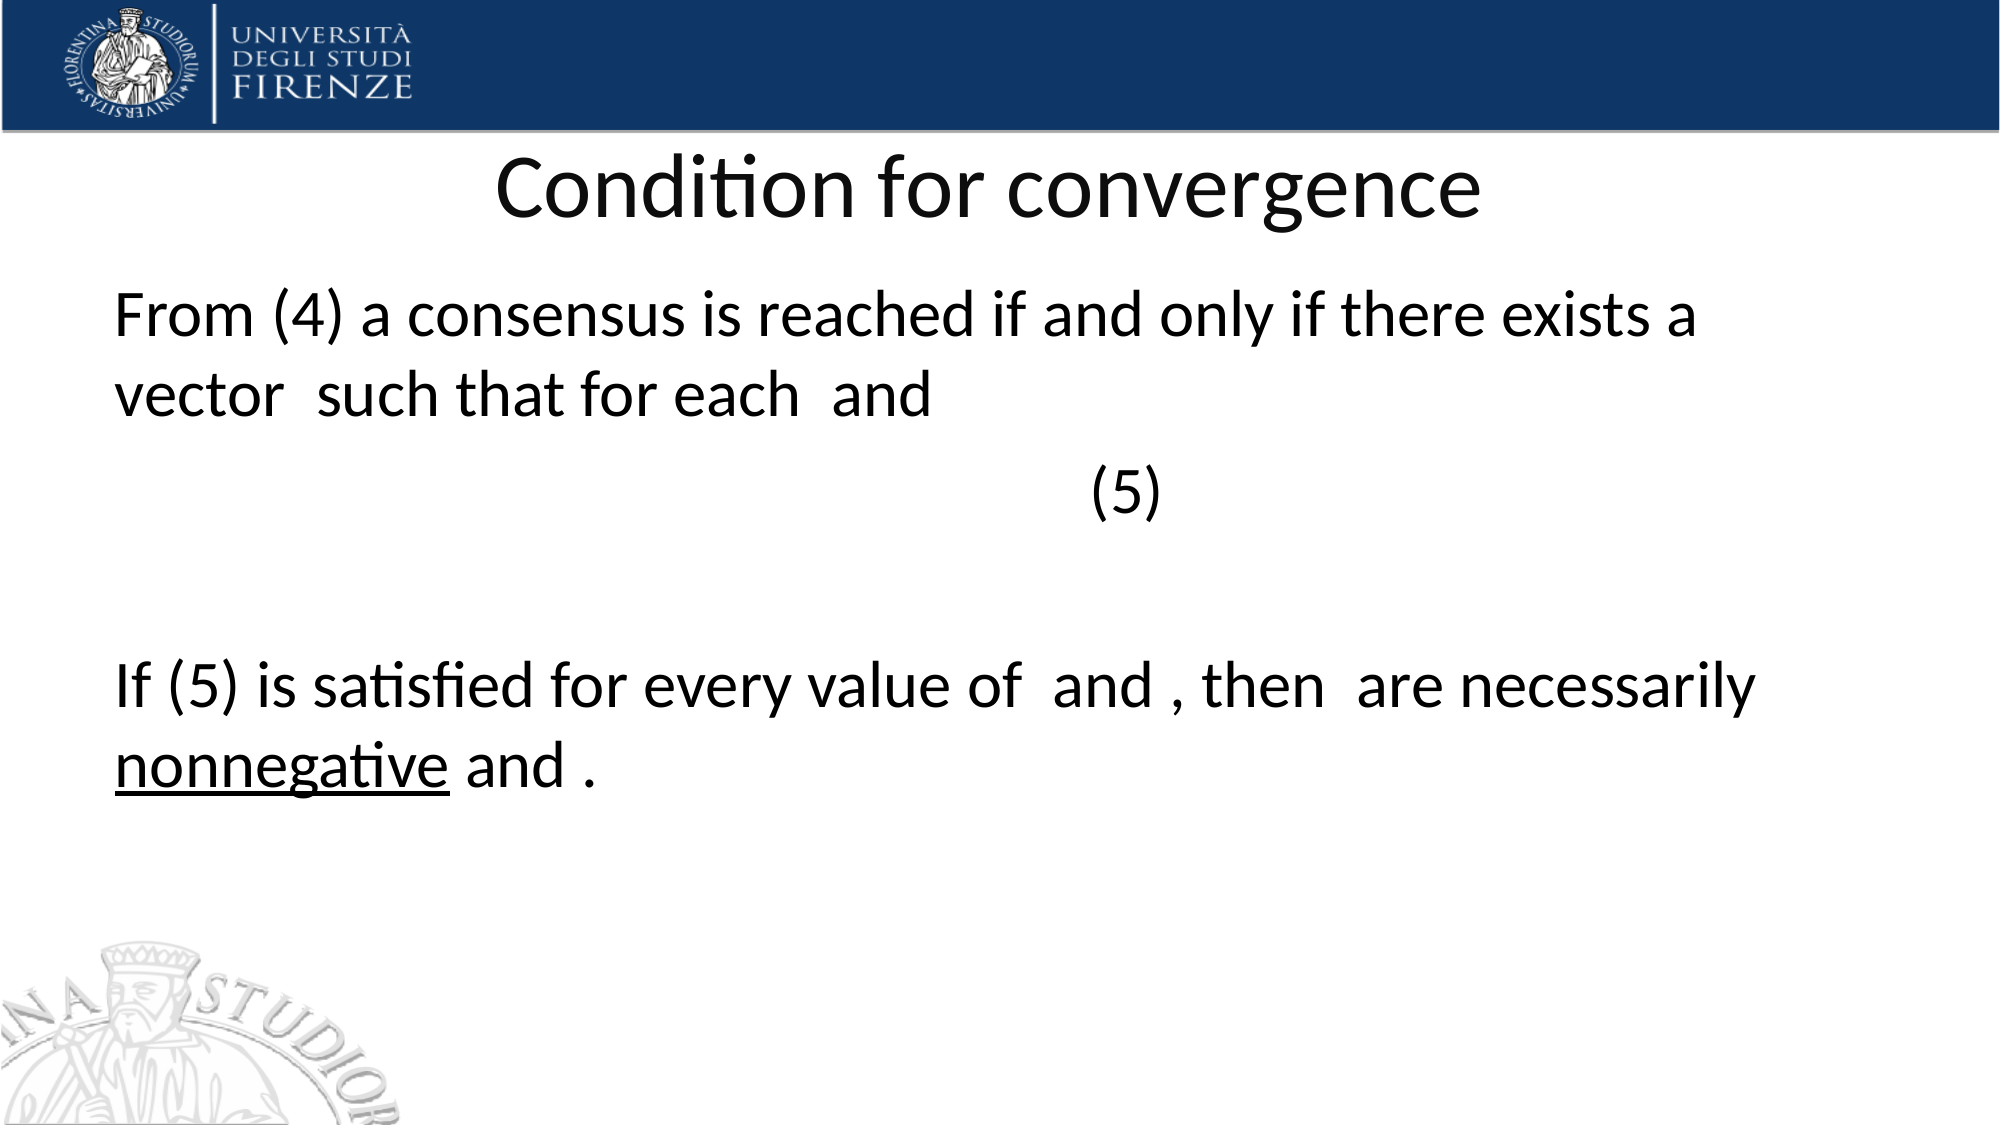

# Condition for convergence
From (4) a consensus is reached if and only if there exists a vector such that for each and
													(5)
If (5) is satisfied for every value of and , then are necessarily nonnegative and .